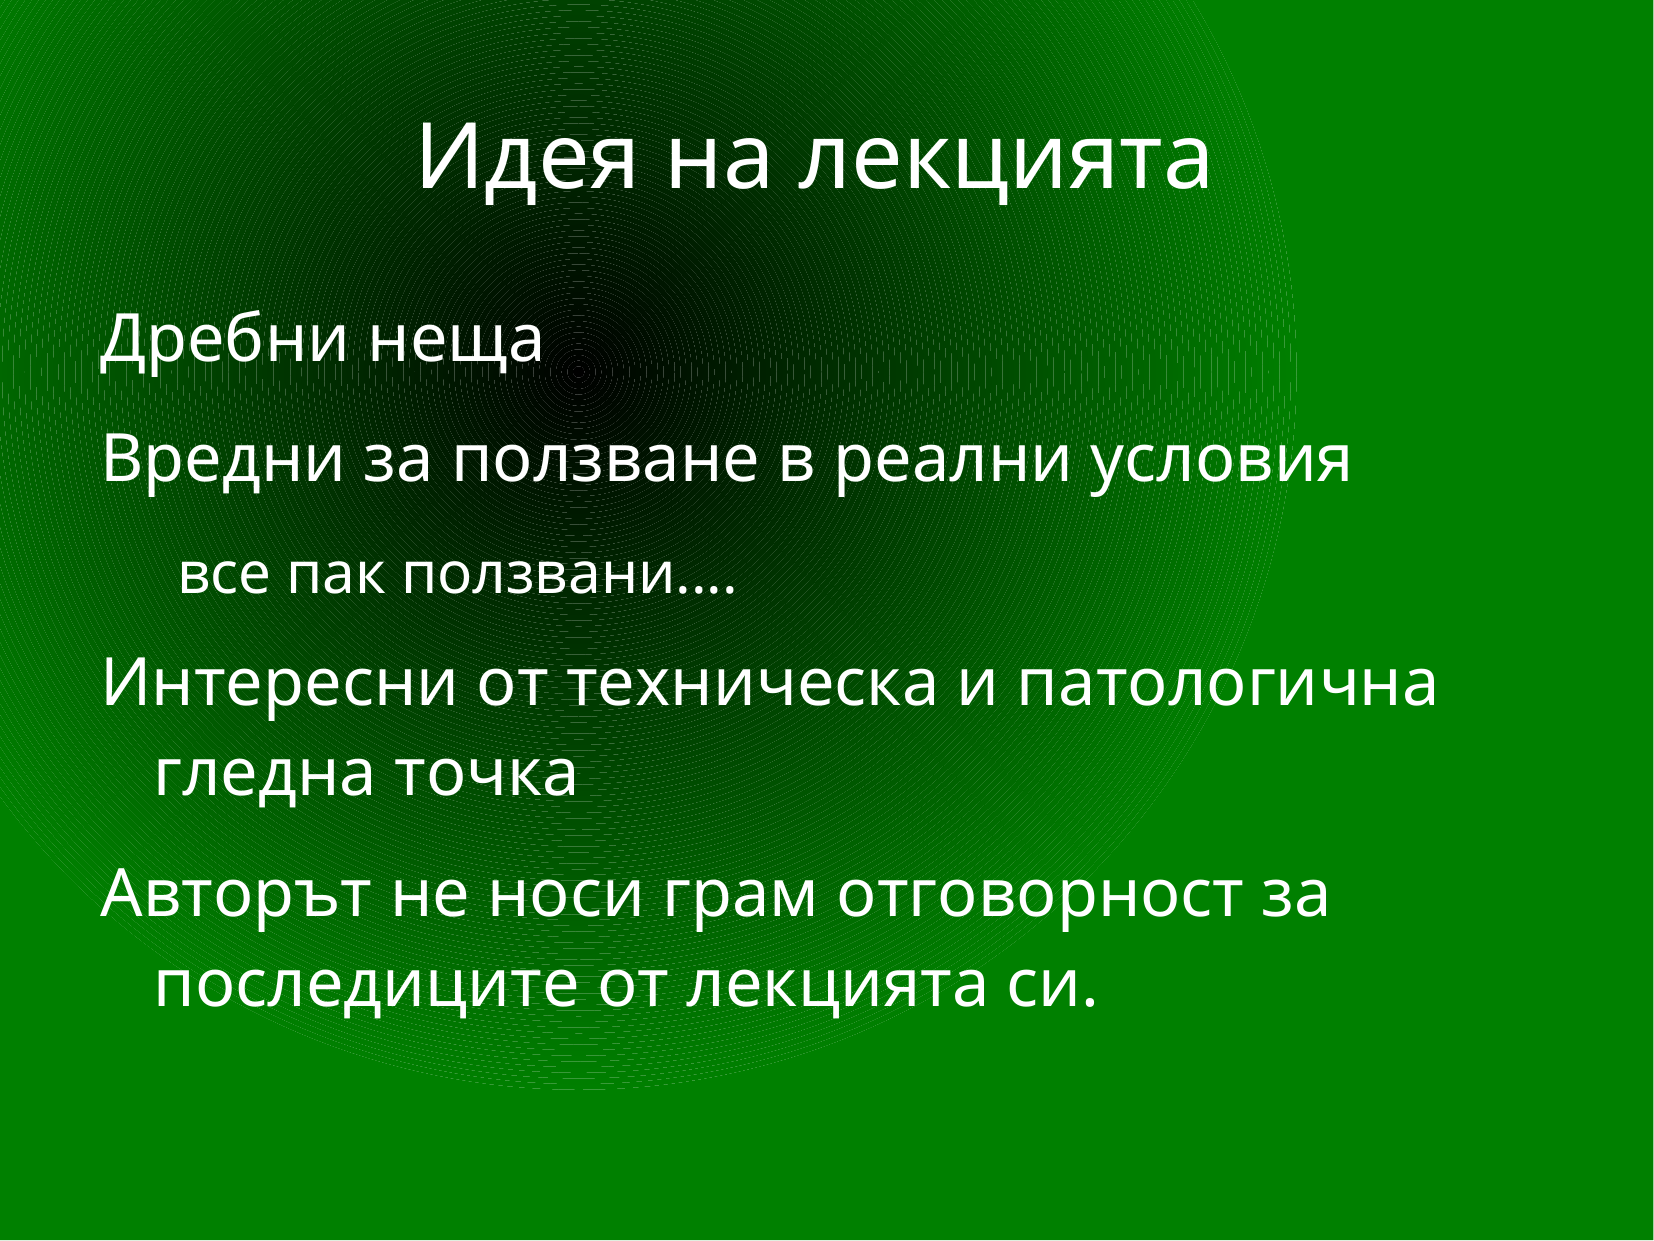

# Идея на лекцията
Дребни неща
Вредни за ползване в реални условия
все пак ползвани....
Интересни от техническа и патологична гледна точка
Авторът не носи грам отговорност за последиците от лекцията си.